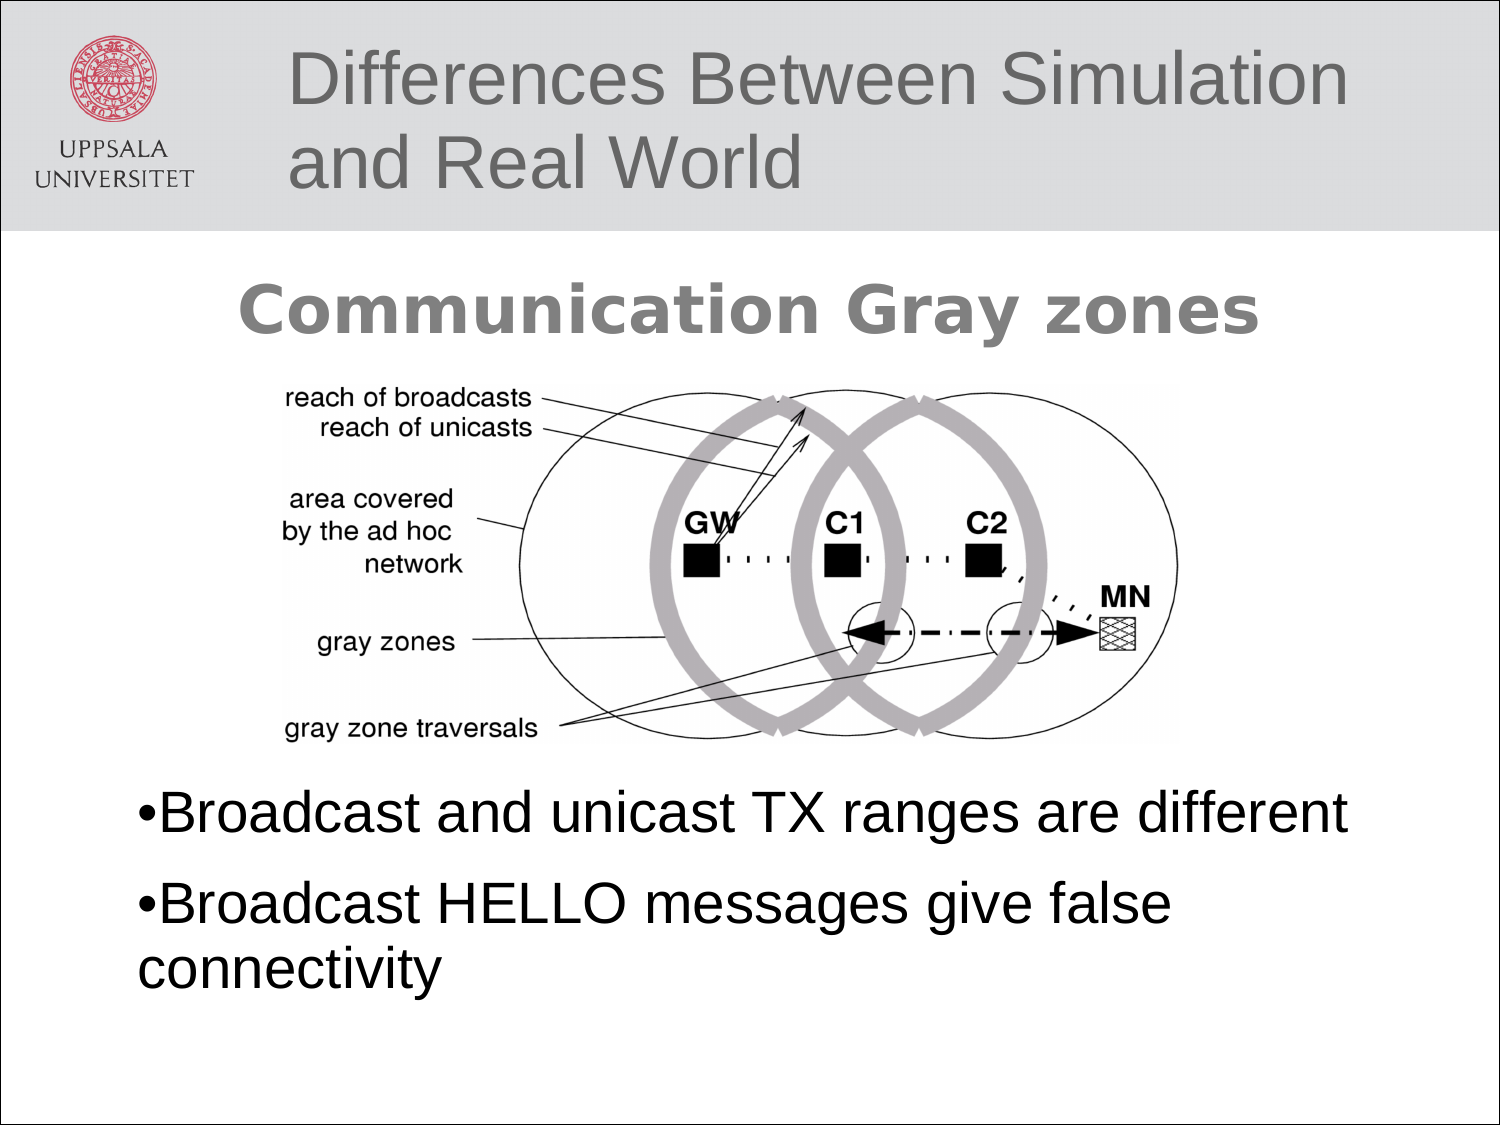

# Differences Between Simulation and Real World
Communication Gray zones
Broadcast and unicast TX ranges are different
Broadcast HELLO messages give false connectivity